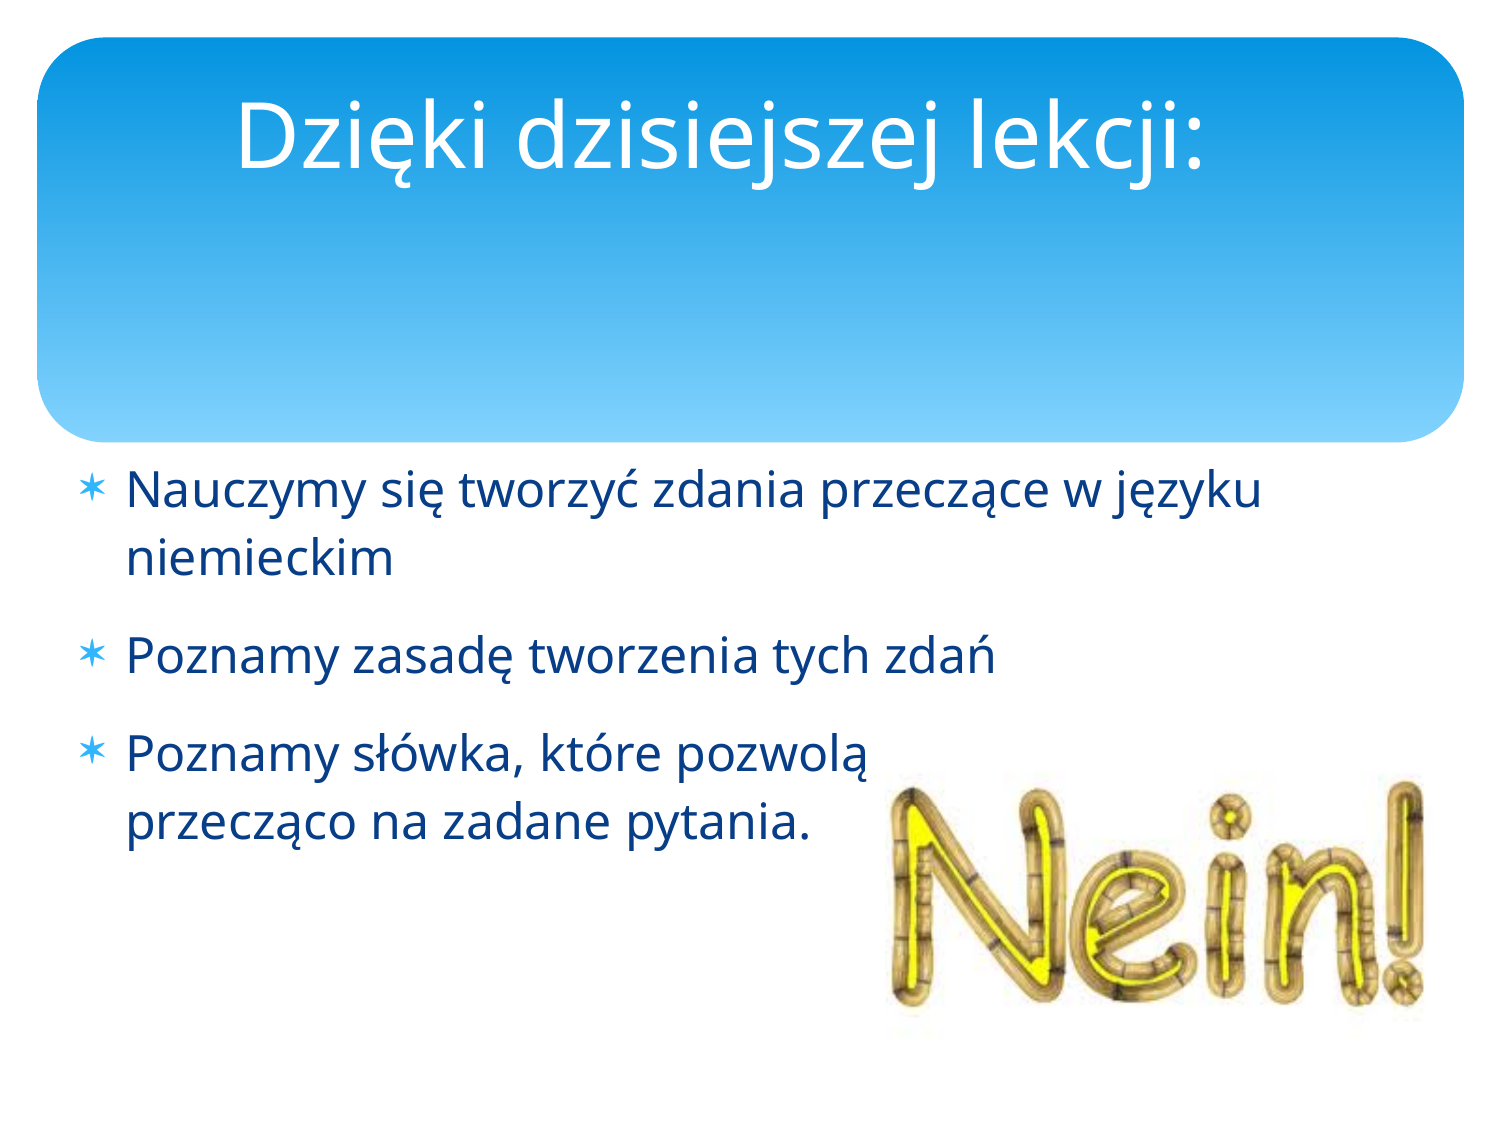

Dzięki dzisiejszej lekcji:
# Nauczymy się tworzyć zdania przeczące w języku niemieckim
Poznamy zasadę tworzenia tych zdań
Poznamy słówka, które pozwolą nam odpowiedzieć przecząco na zadane pytania.